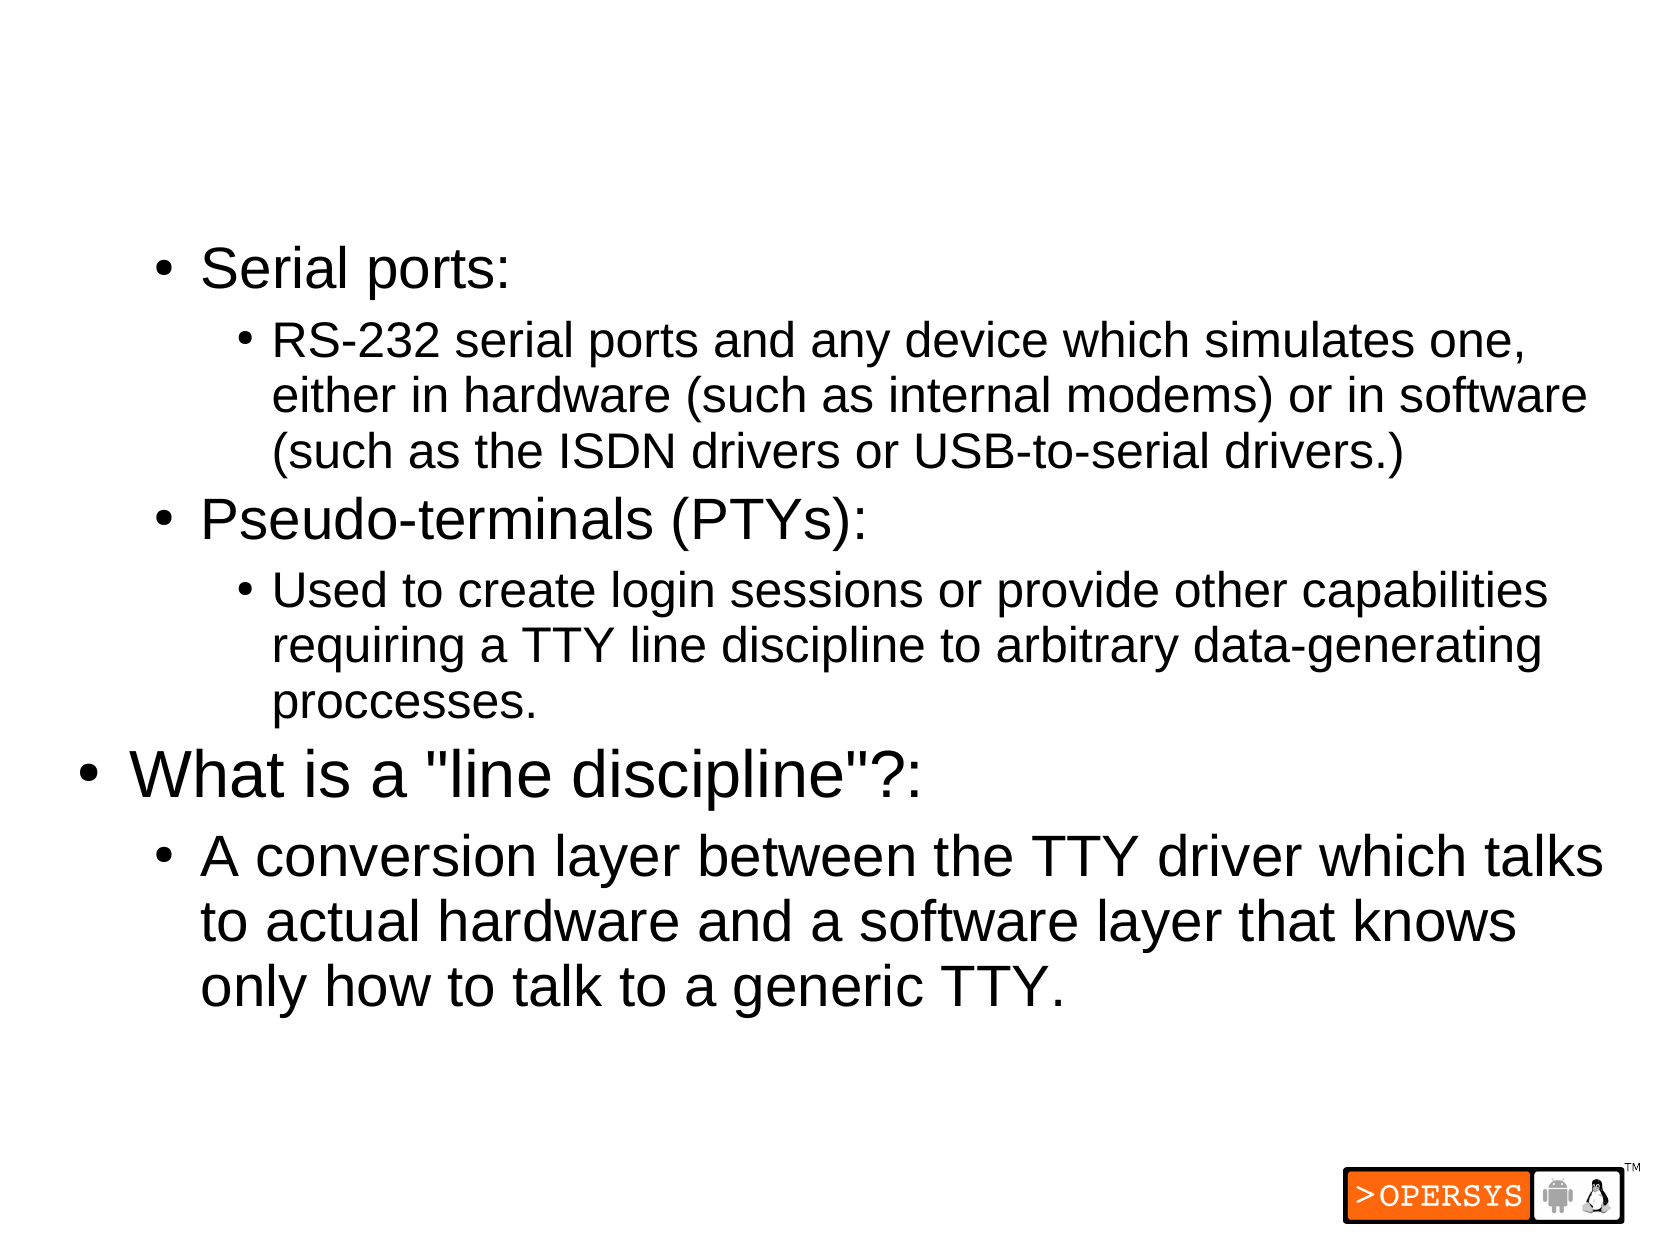

# Serial ports:
RS-232 serial ports and any device which simulates one, either in hardware (such as internal modems) or in software (such as the ISDN drivers or USB-to-serial drivers.)
Pseudo-terminals (PTYs):
Used to create login sessions or provide other capabilities requiring a TTY line discipline to arbitrary data-generating proccesses.
What is a "line discipline"?:
A conversion layer between the TTY driver which talks to actual hardware and a software layer that knows only how to talk to a generic TTY.